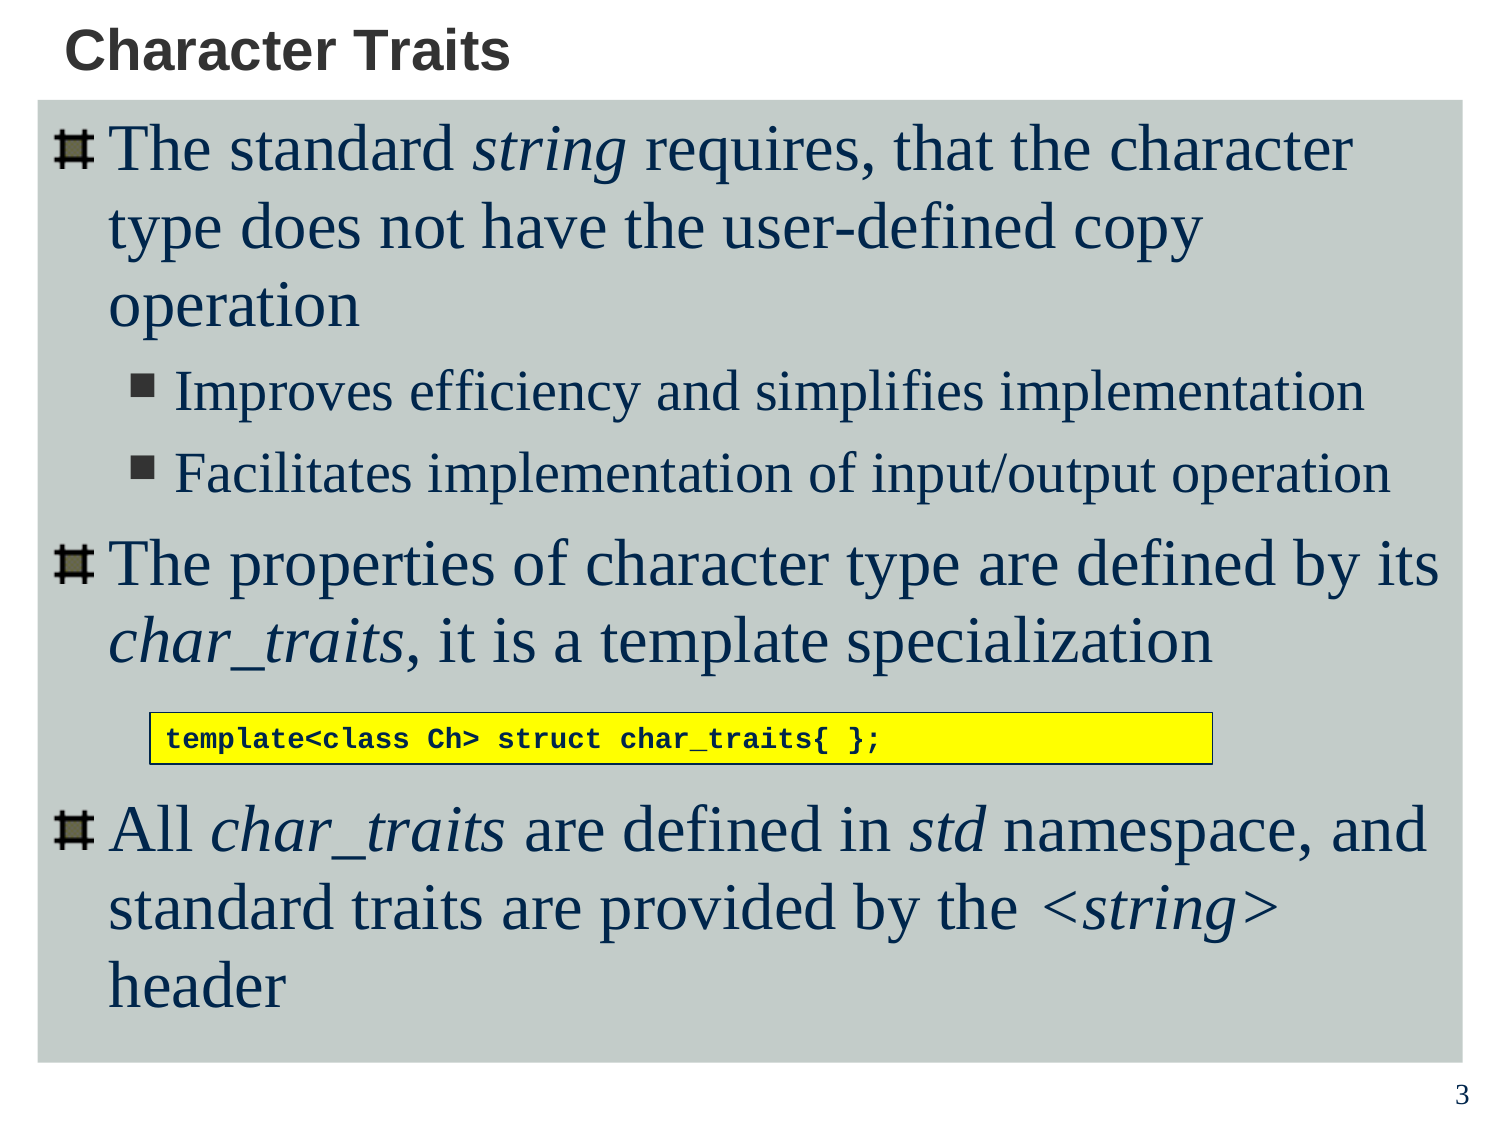

# Character Traits
The standard string requires, that the character type does not have the user-defined copy operation
Improves efficiency and simplifies implementation
Facilitates implementation of input/output operation
The properties of character type are defined by its char_traits, it is a template specialization
All char_traits are defined in std namespace, and standard traits are provided by the <string> header
template<class Ch> struct char_traits{ };